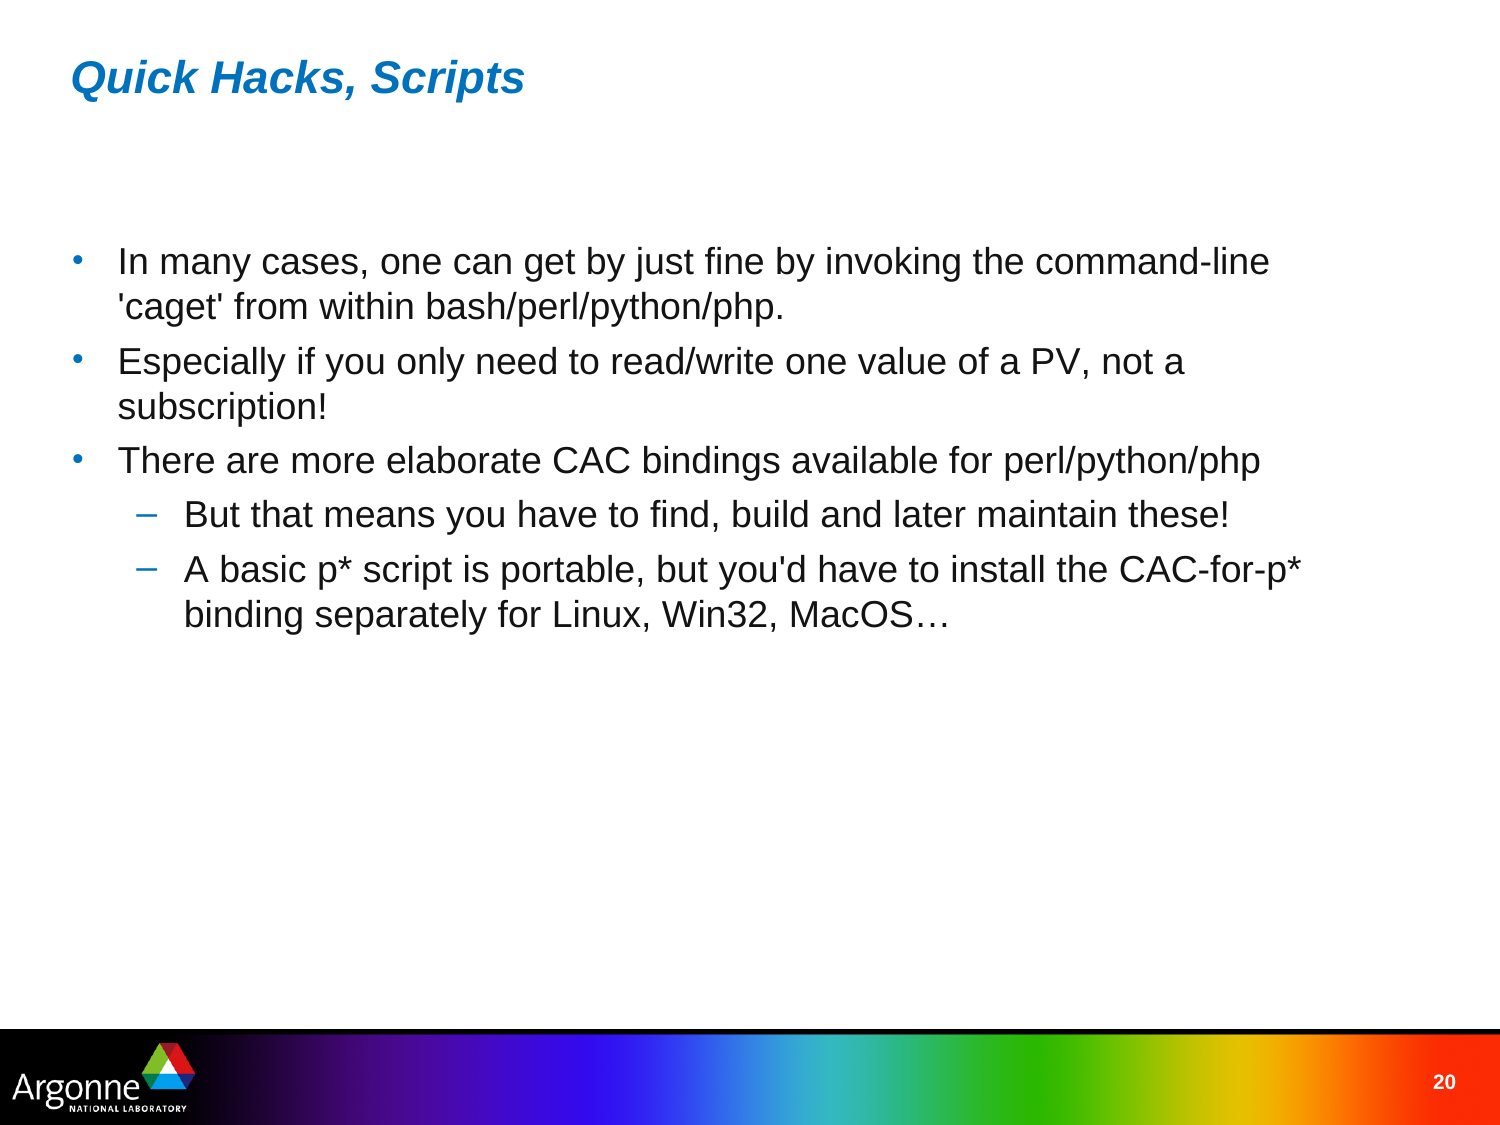

# Quick Hacks, Scripts
In many cases, one can get by just fine by invoking the command-line 'caget' from within bash/perl/python/php.
Especially if you only need to read/write one value of a PV, not a subscription!
There are more elaborate CAC bindings available for perl/python/php
But that means you have to find, build and later maintain these!
A basic p* script is portable, but you'd have to install the CAC-for-p* binding separately for Linux, Win32, MacOS…
20